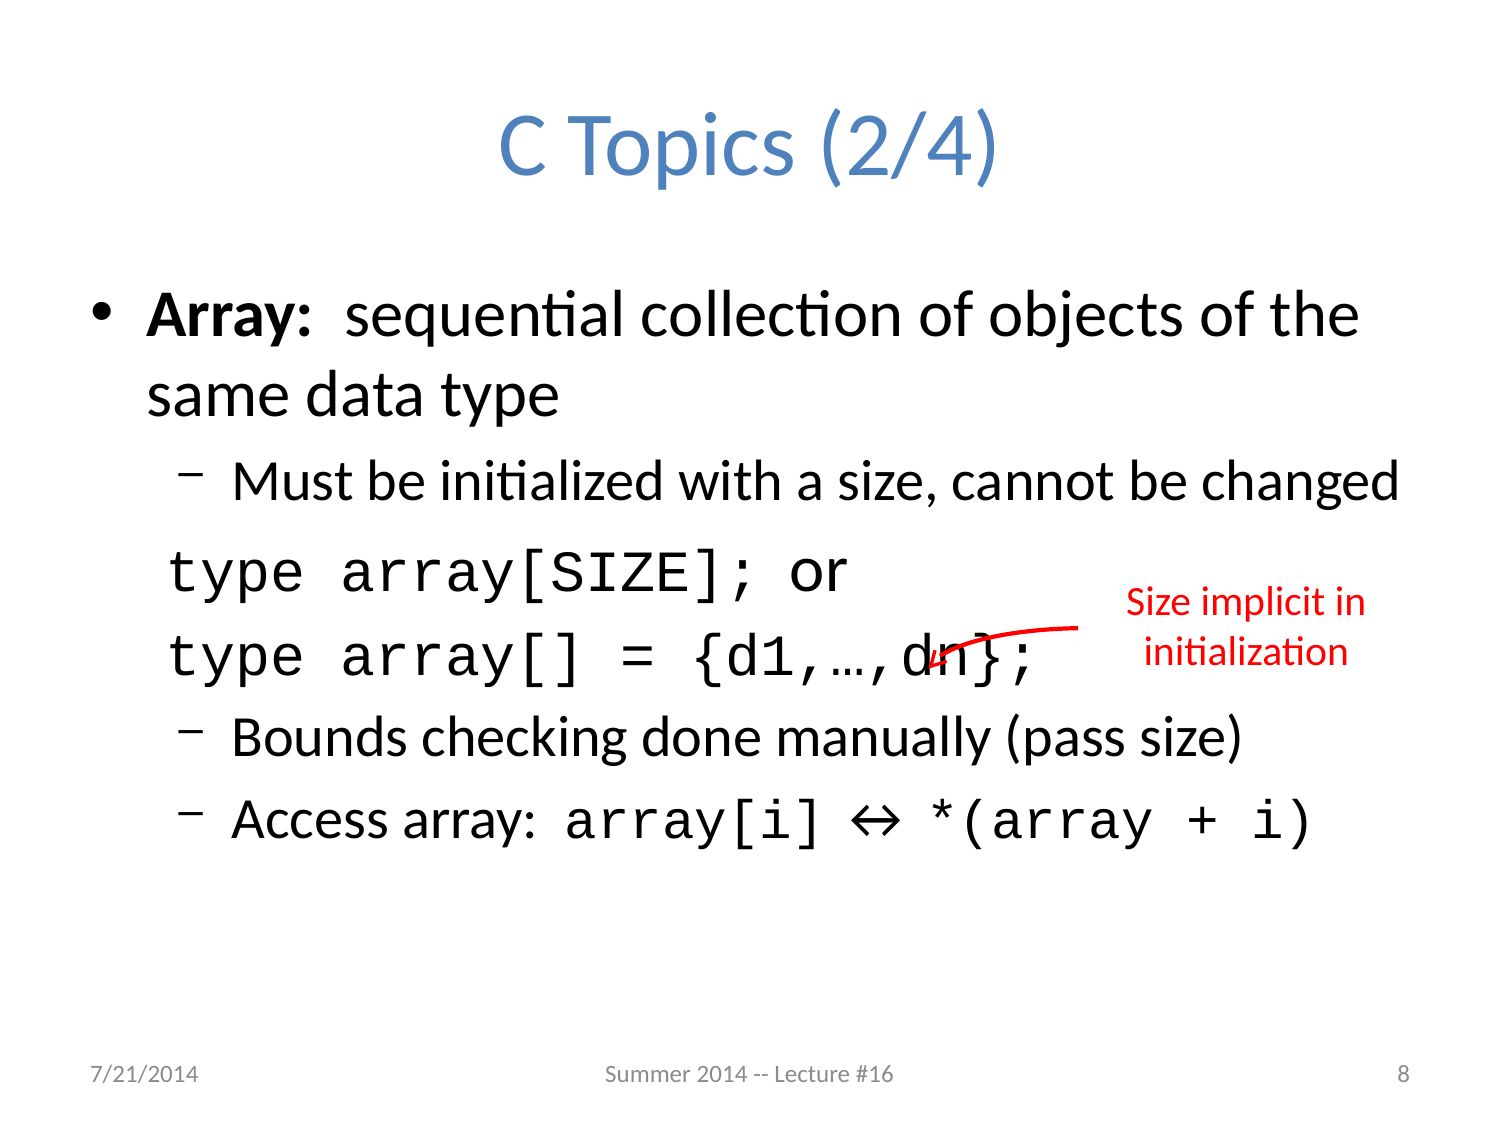

# C Topics (2/4)
Array: sequential collection of objects of the same data type
Must be initialized with a size, cannot be changed
	type array[SIZE]; or
	type array[] = {d1,…,dn};
Bounds checking done manually (pass size)
Access array: array[i] ↔ *(array + i)
Size implicit in
initialization
7/21/2014
Summer 2014 -- Lecture #16